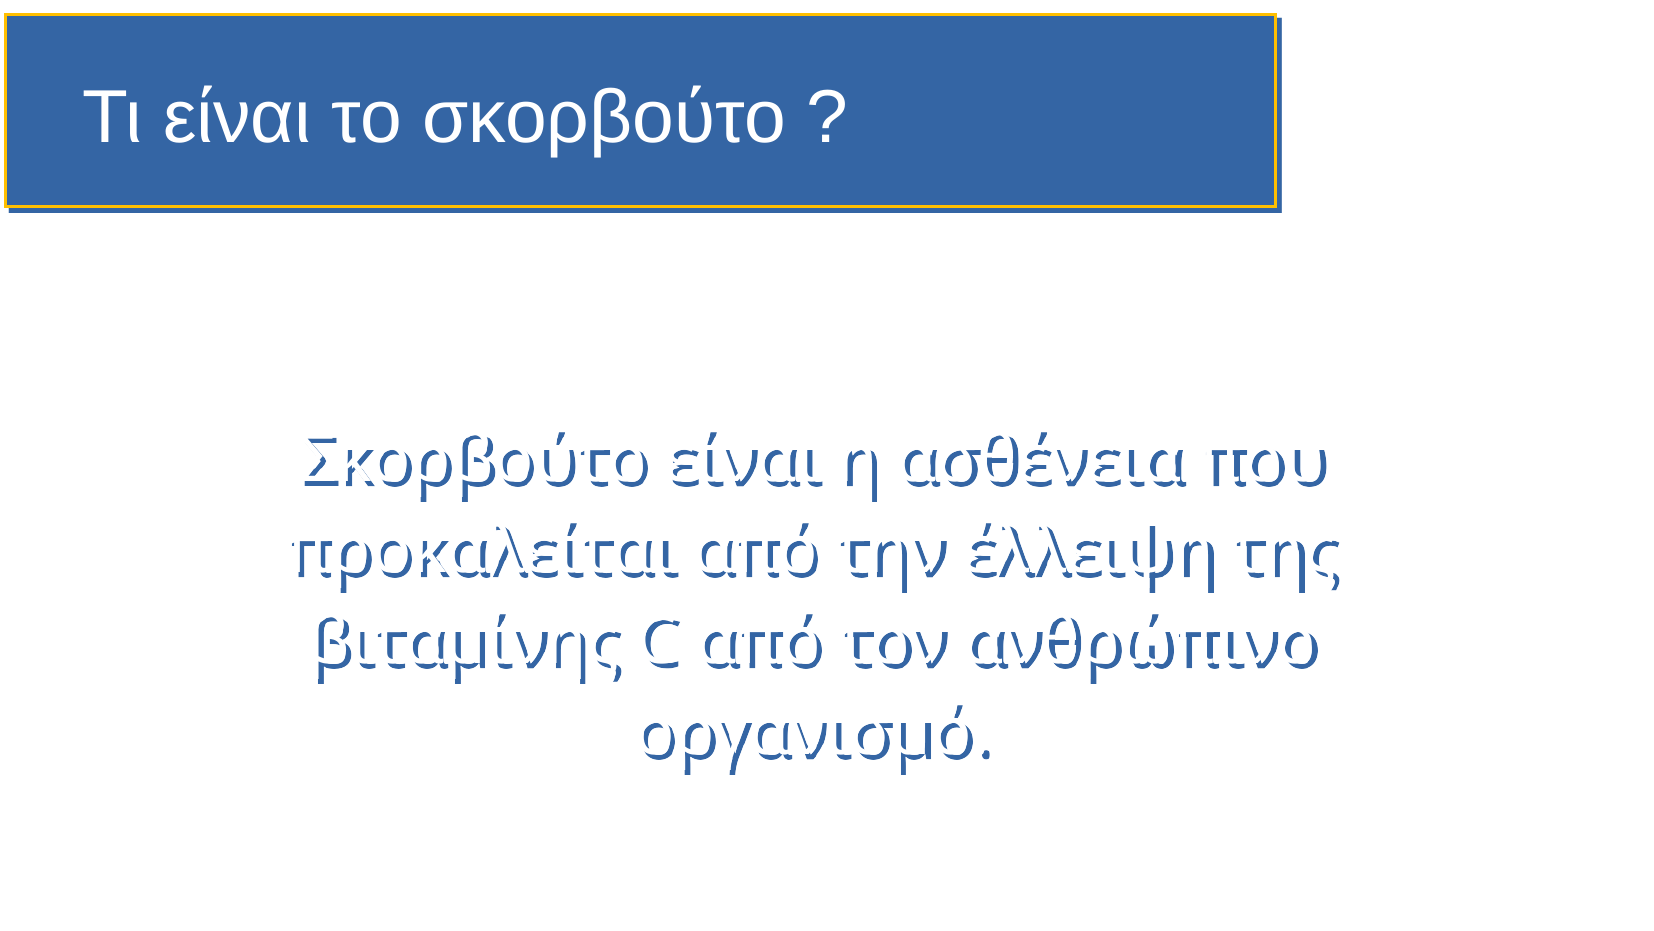

# Τι είναι το σκορβούτο ?
Σκορβούτο είναι η ασθένεια που προκαλείται από την έλλειψη της βιταμίνης C από τον ανθρώπινο οργανισμό.